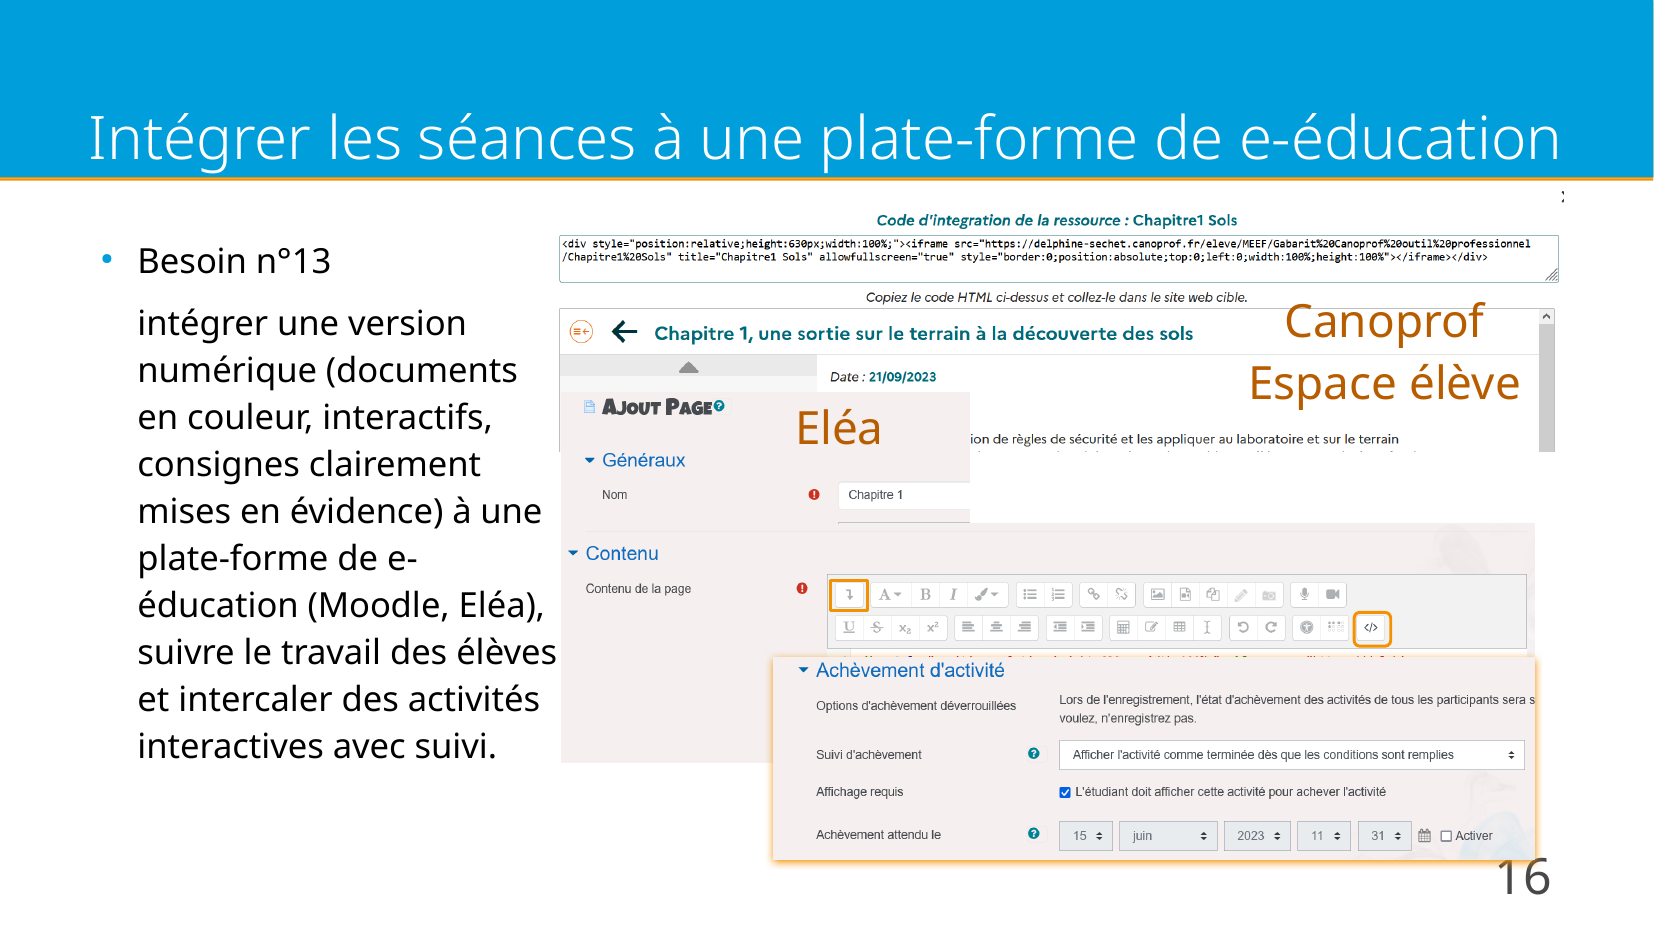

# Intégrer les séances à une plate-forme de e-éducation
Besoin n°13
intégrer une version numérique (documents en couleur, interactifs, consignes clairement mises en évidence) à une plate-forme de e-éducation (Moodle, Eléa), suivre le travail des élèves et intercaler des activités interactives avec suivi.
Canoprof
Espace élève
Eléa
16